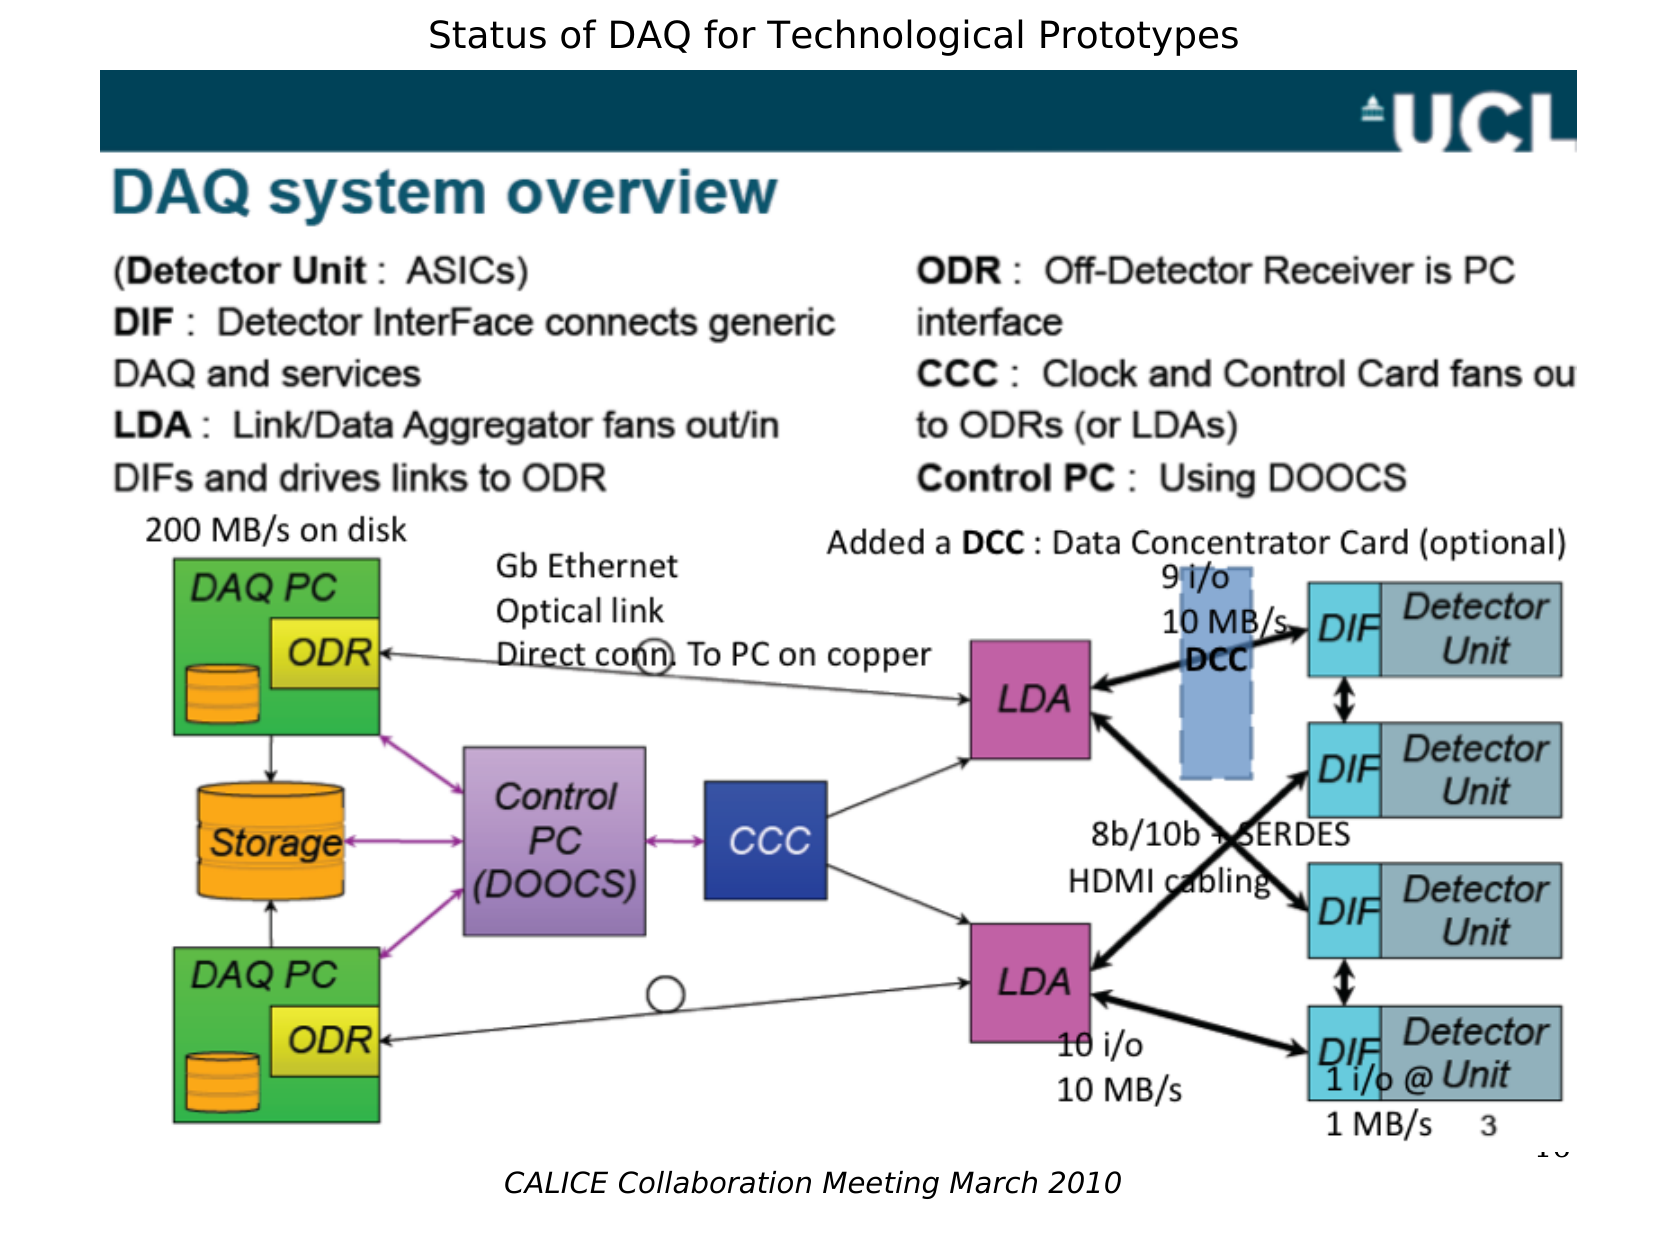

Status of DAQ for Technological Prototypes
16